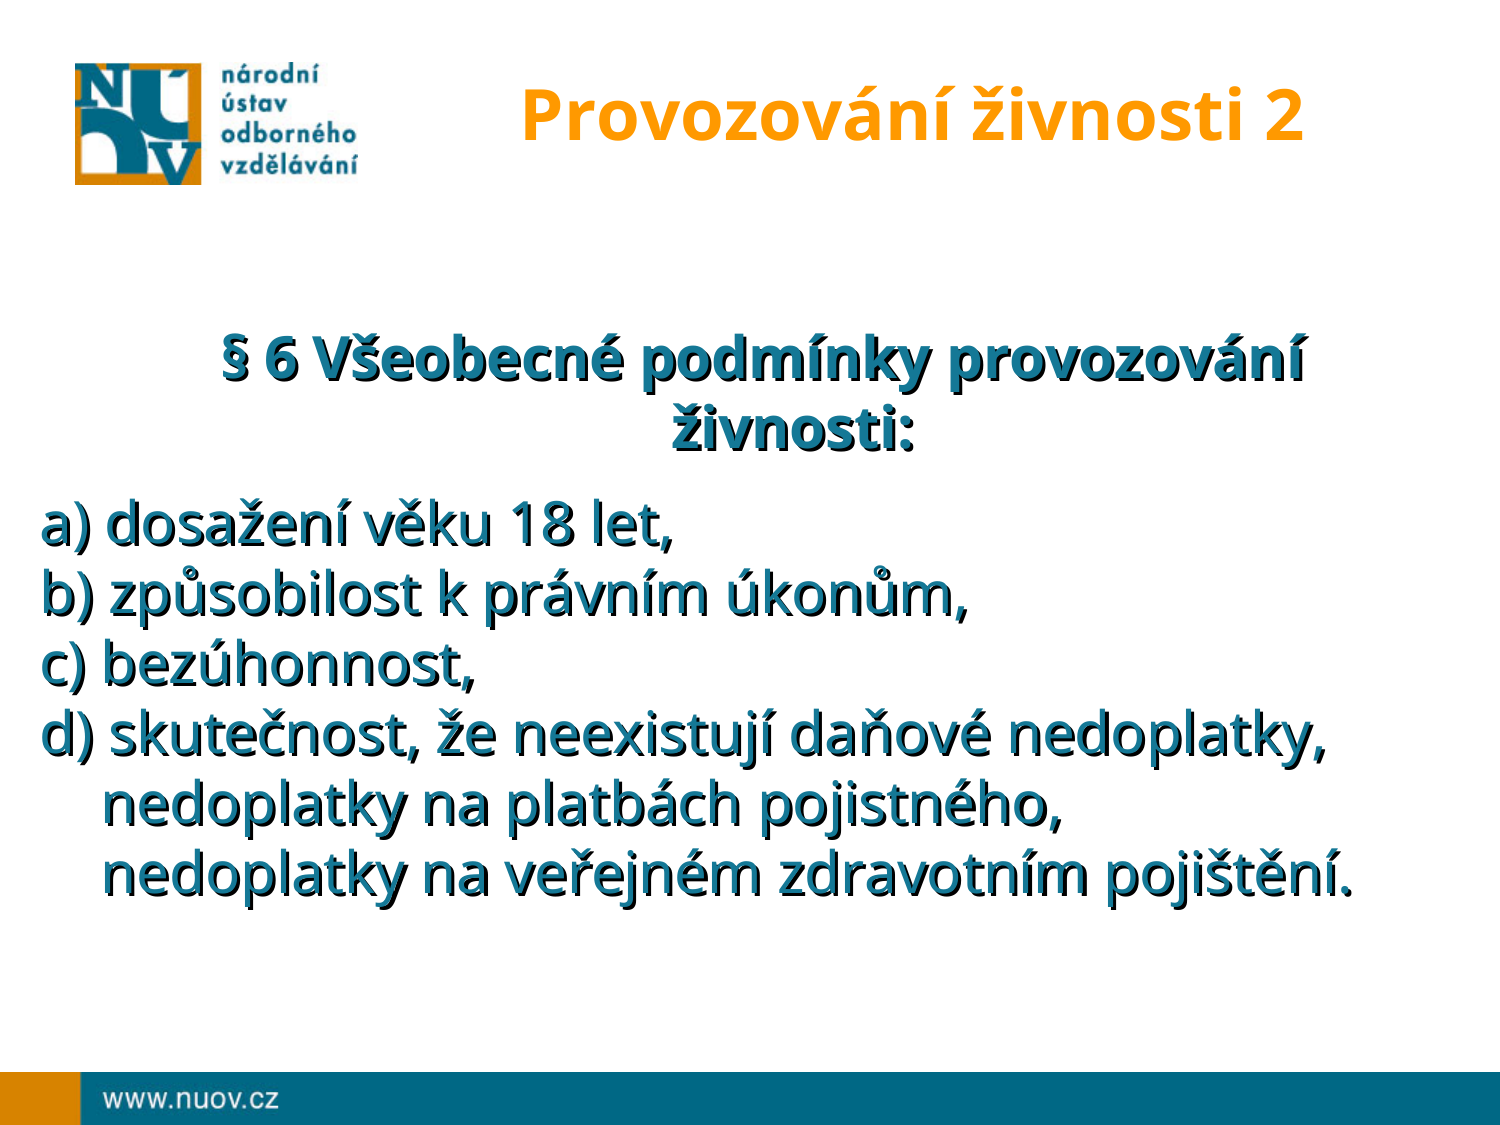

# Provozování živnosti 2
§ 6 Všeobecné podmínky provozování
 živnosti:
a) dosažení věku 18 let,
b) způsobilost k právním úkonům,
c) bezúhonnost,
d) skutečnost, že neexistují daňové nedoplatky,
 nedoplatky na platbách pojistného,
 nedoplatky na veřejném zdravotním pojištění.